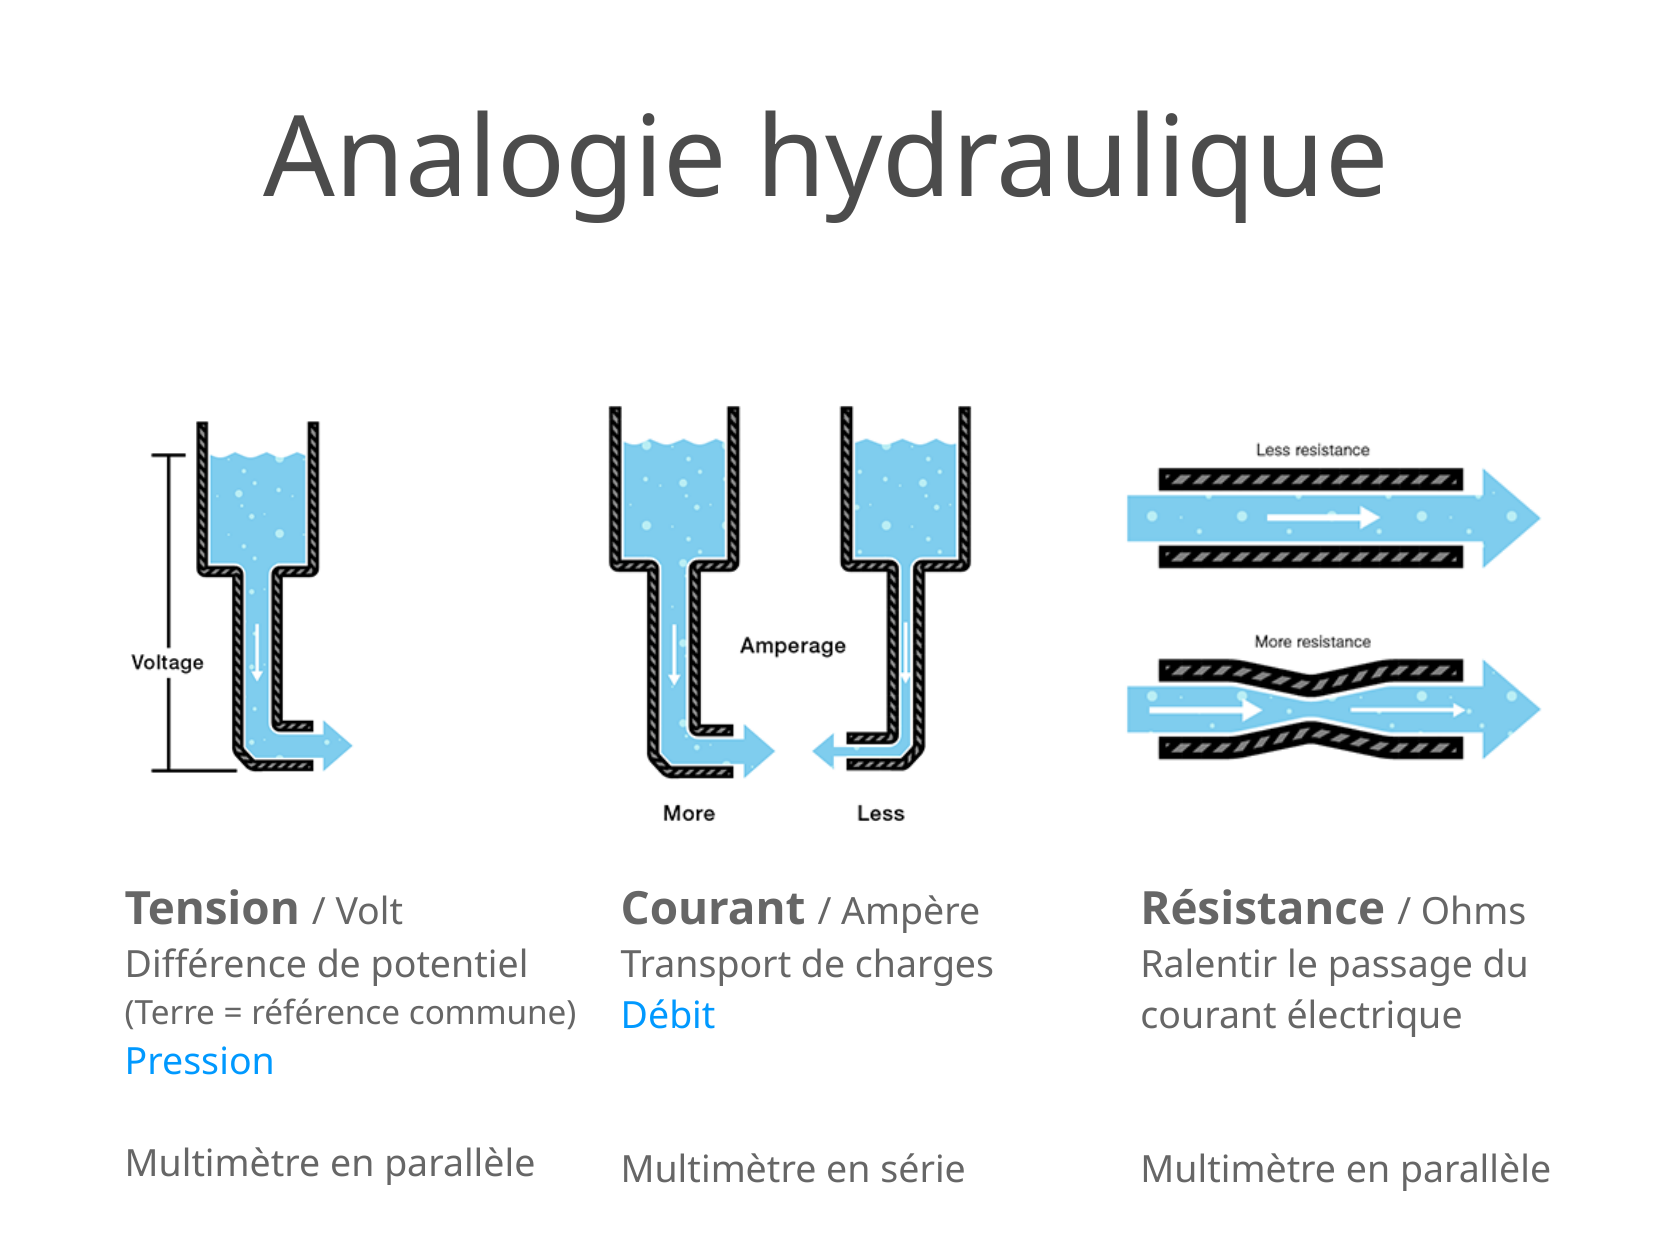

# Analogie hydraulique
Tension / Volt
Différence de potentiel
(Terre = référence commune)
Pression
Multimètre en parallèle
Courant / Ampère
Transport de charges
Débit
Multimètre en série
Résistance / Ohms
Ralentir le passage du
courant électrique
Multimètre en parallèle